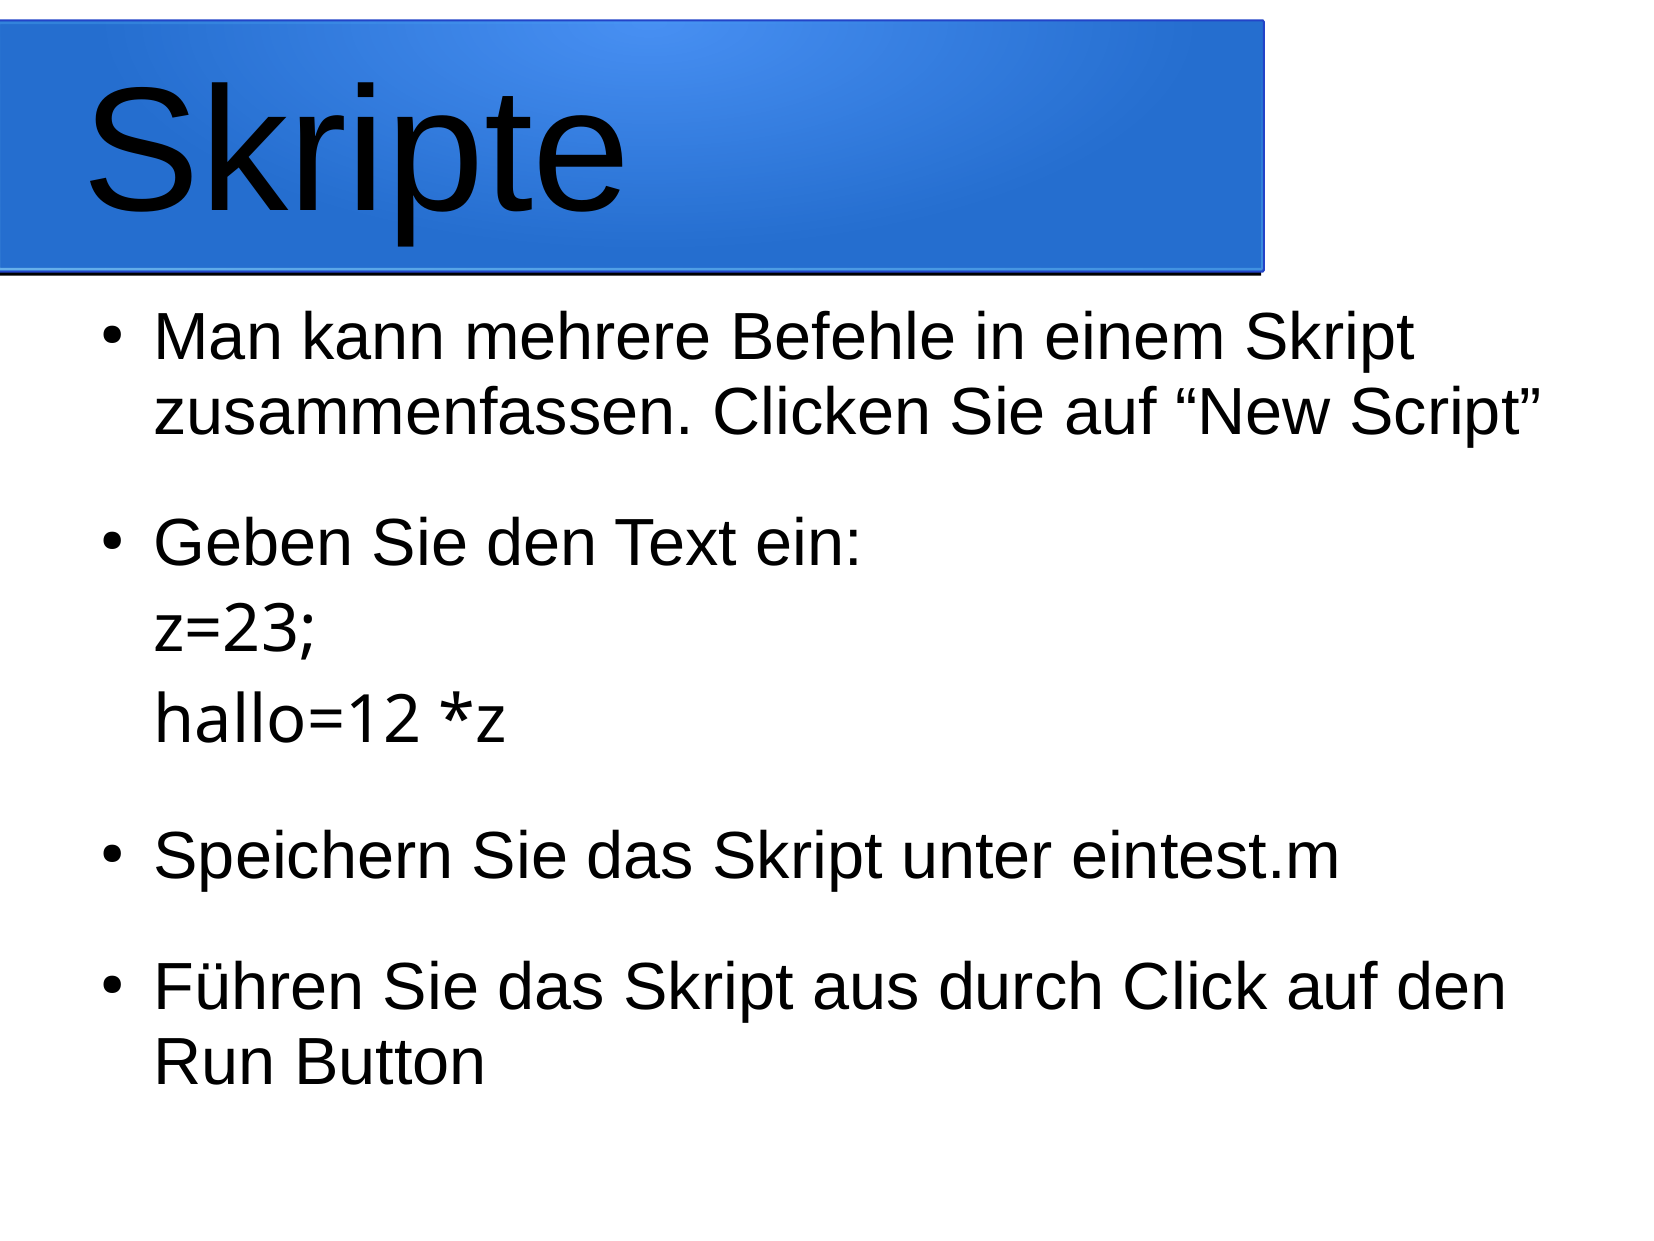

# Skripte
Man kann mehrere Befehle in einem Skript zusammenfassen. Clicken Sie auf “New Script”
Geben Sie den Text ein:
z=23;
hallo=12 *z
Speichern Sie das Skript unter eintest.m
Führen Sie das Skript aus durch Click auf den Run Button